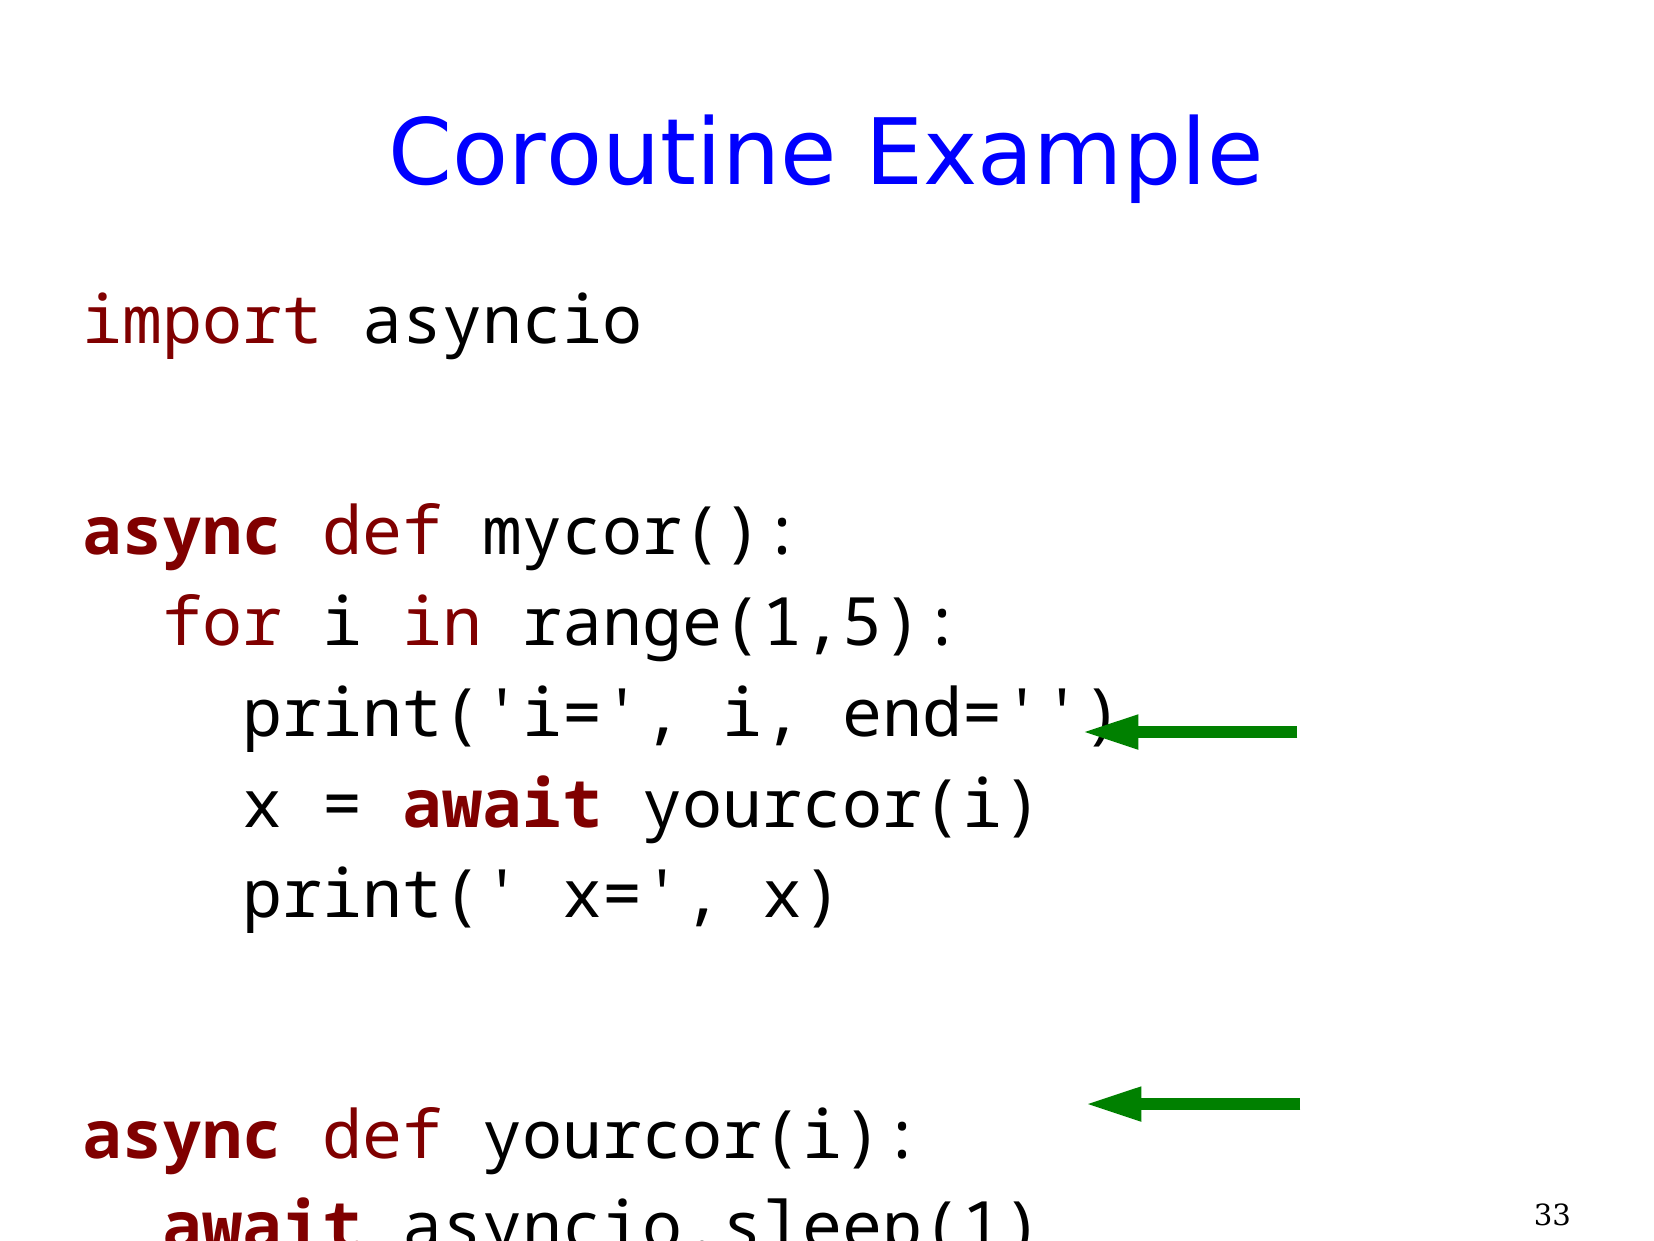

# Coroutine Example
import asyncio
async def mycor():
 for i in range(1,5):
 print('i=', i, end='')
 x = await yourcor(i)
 print(' x=', x)
async def yourcor(i):
 await asyncio.sleep(1)
 return i**2
33